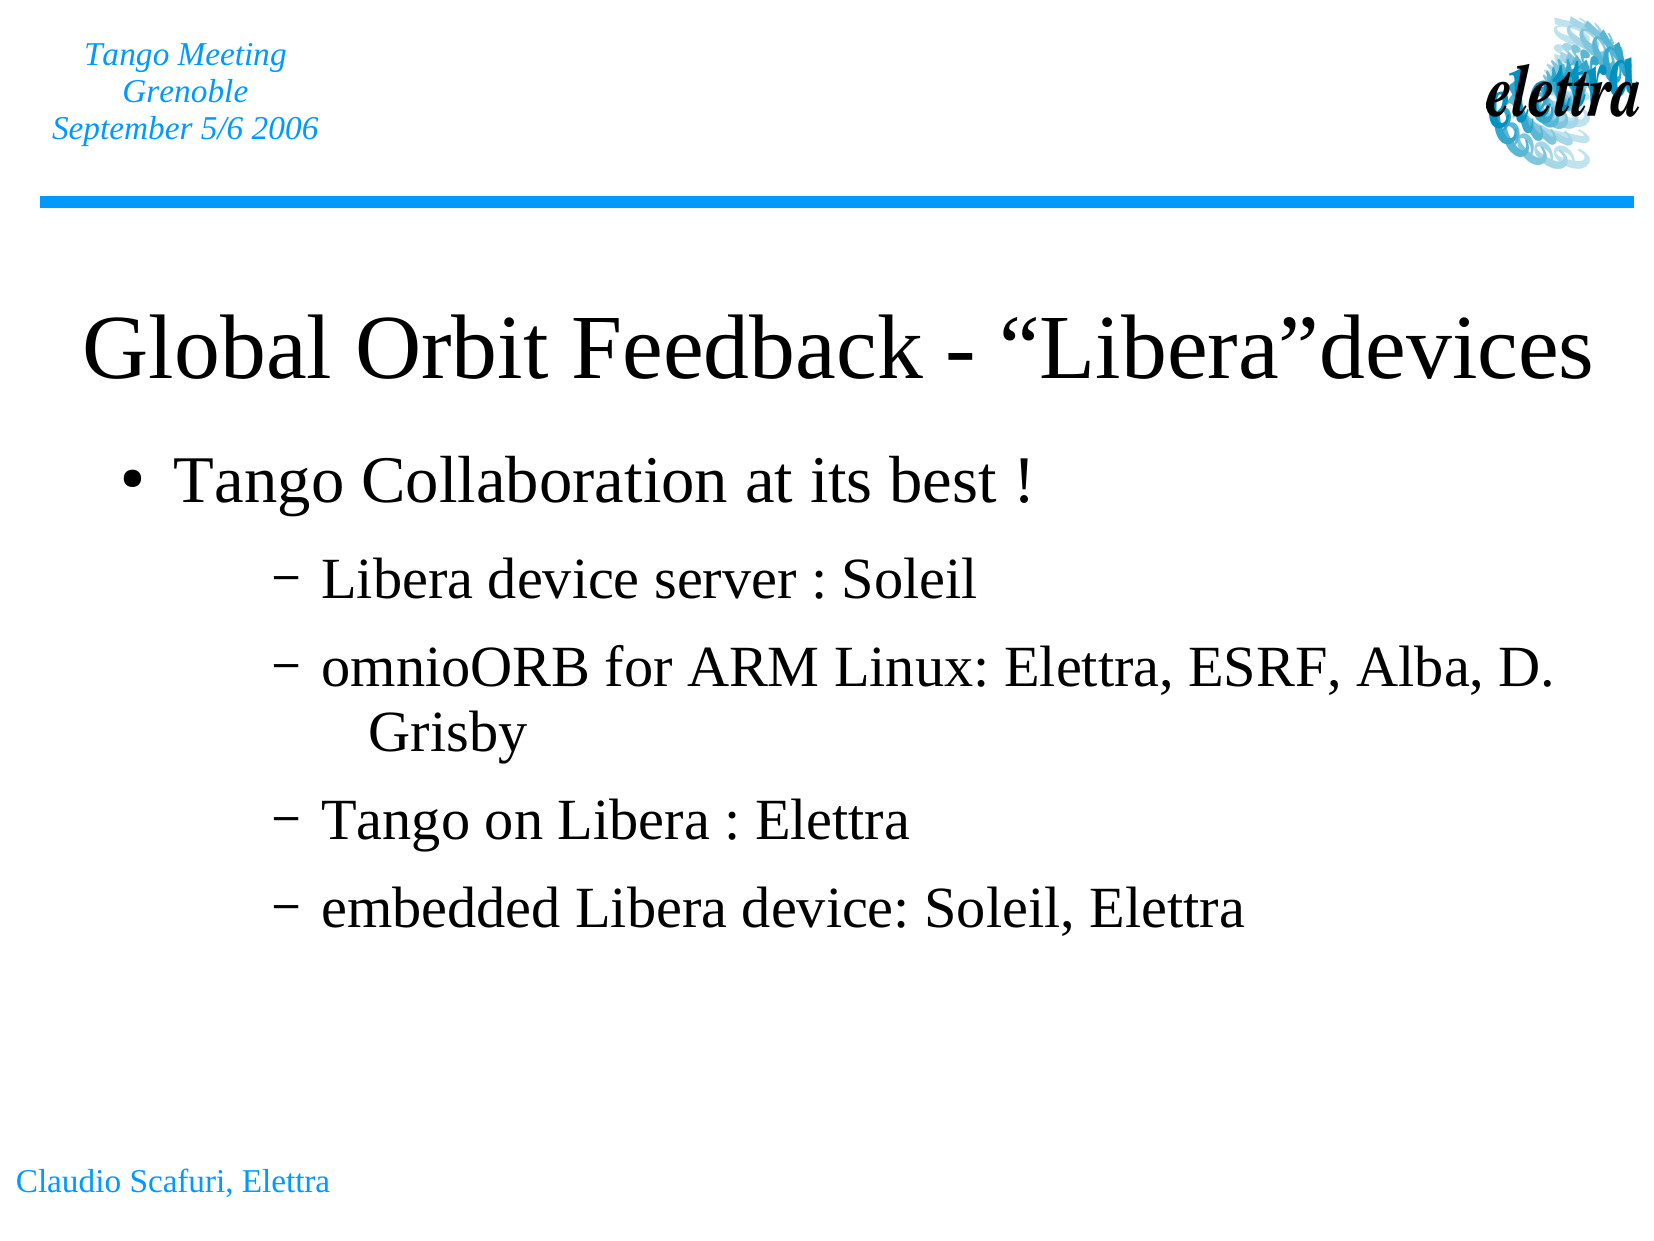

# Global Orbit Feedback - “Libera”devices
Tango Collaboration at its best !
Libera device server : Soleil
omnioORB for ARM Linux: Elettra, ESRF, Alba, D. Grisby
Tango on Libera : Elettra
embedded Libera device: Soleil, Elettra